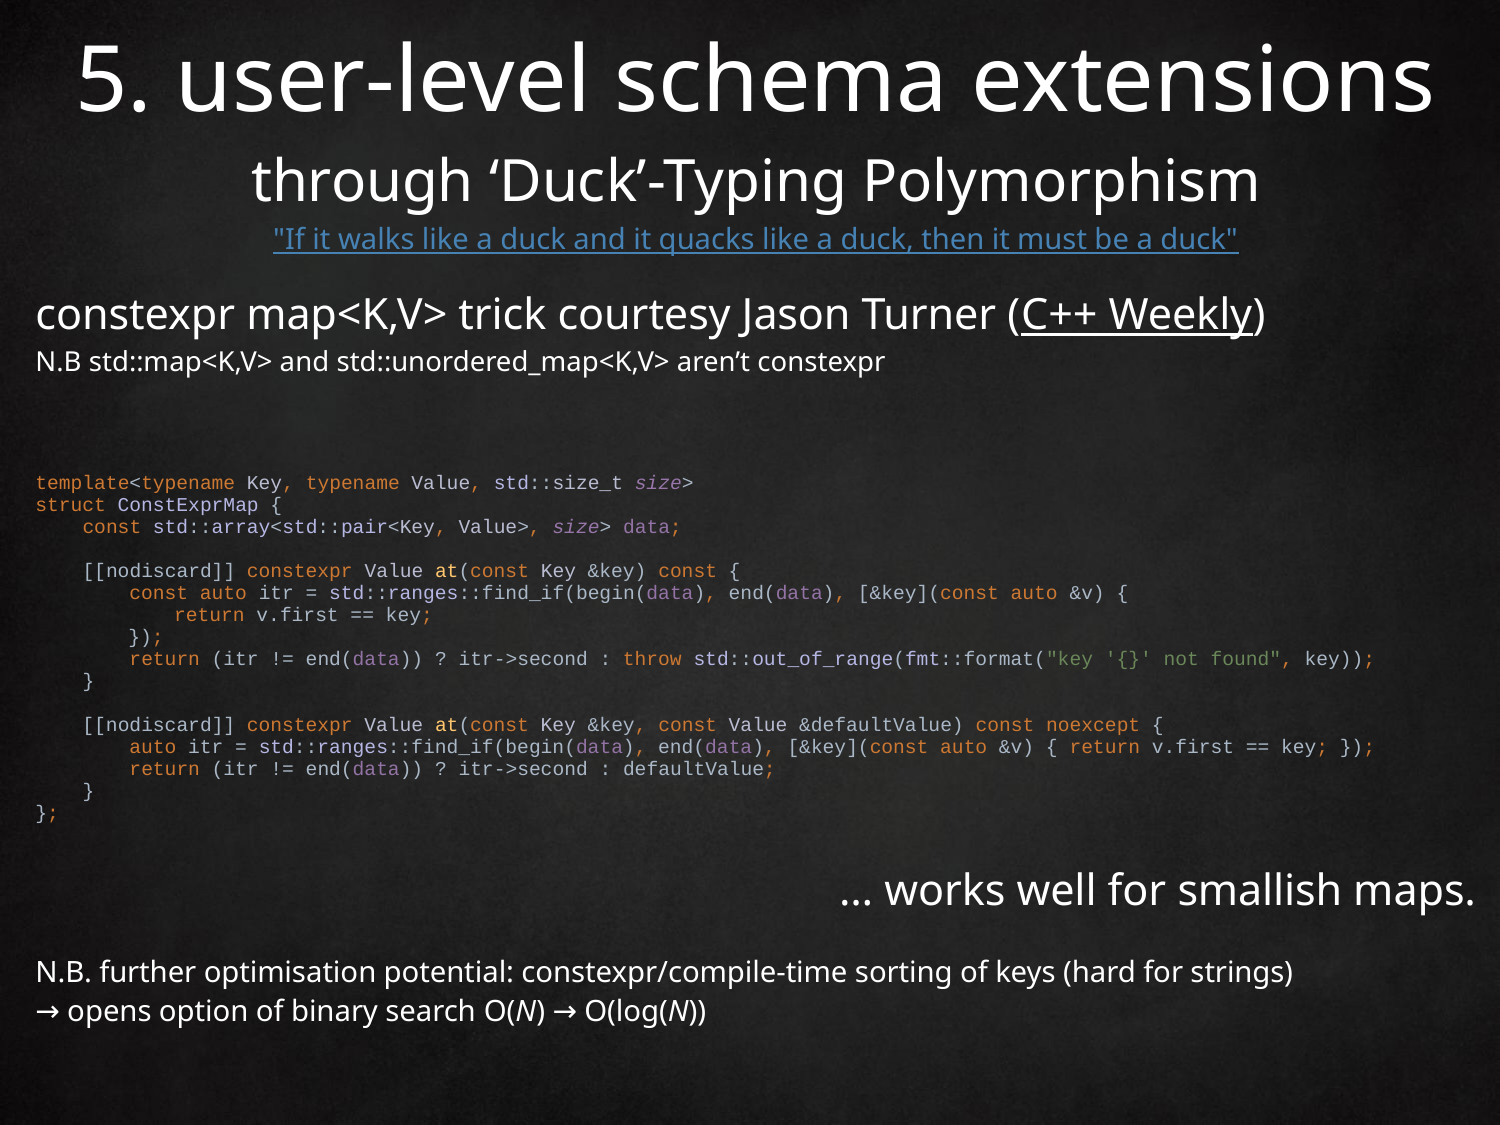

5. user-level schema extensions
through ‘Duck’-Typing Polymorphism
"If it walks like a duck and it quacks like a duck, then it must be a duck"
# constexpr map<K,V> trick courtesy Jason Turner (C++ Weekly) N.B std::map<K,V> and std::unordered_map<K,V> aren’t constexpr
template<typename Key, typename Value, std::size_t size>
struct ConstExprMap {
 const std::array<std::pair<Key, Value>, size> data;
 [[nodiscard]] constexpr Value at(const Key &key) const {
 const auto itr = std::ranges::find_if(begin(data), end(data), [&key](const auto &v) {
		return v.first == key;
	 });
 return (itr != end(data)) ? itr->second : throw std::out_of_range(fmt::format("key '{}' not found", key));
 }
 [[nodiscard]] constexpr Value at(const Key &key, const Value &defaultValue) const noexcept {
 auto itr = std::ranges::find_if(begin(data), end(data), [&key](const auto &v) { return v.first == key; });
 return (itr != end(data)) ? itr->second : defaultValue;
 }
};
… works well for smallish maps.
N.B. further optimisation potential: constexpr/compile-time sorting of keys (hard for strings)
→ opens option of binary search O(N) → O(log(N))